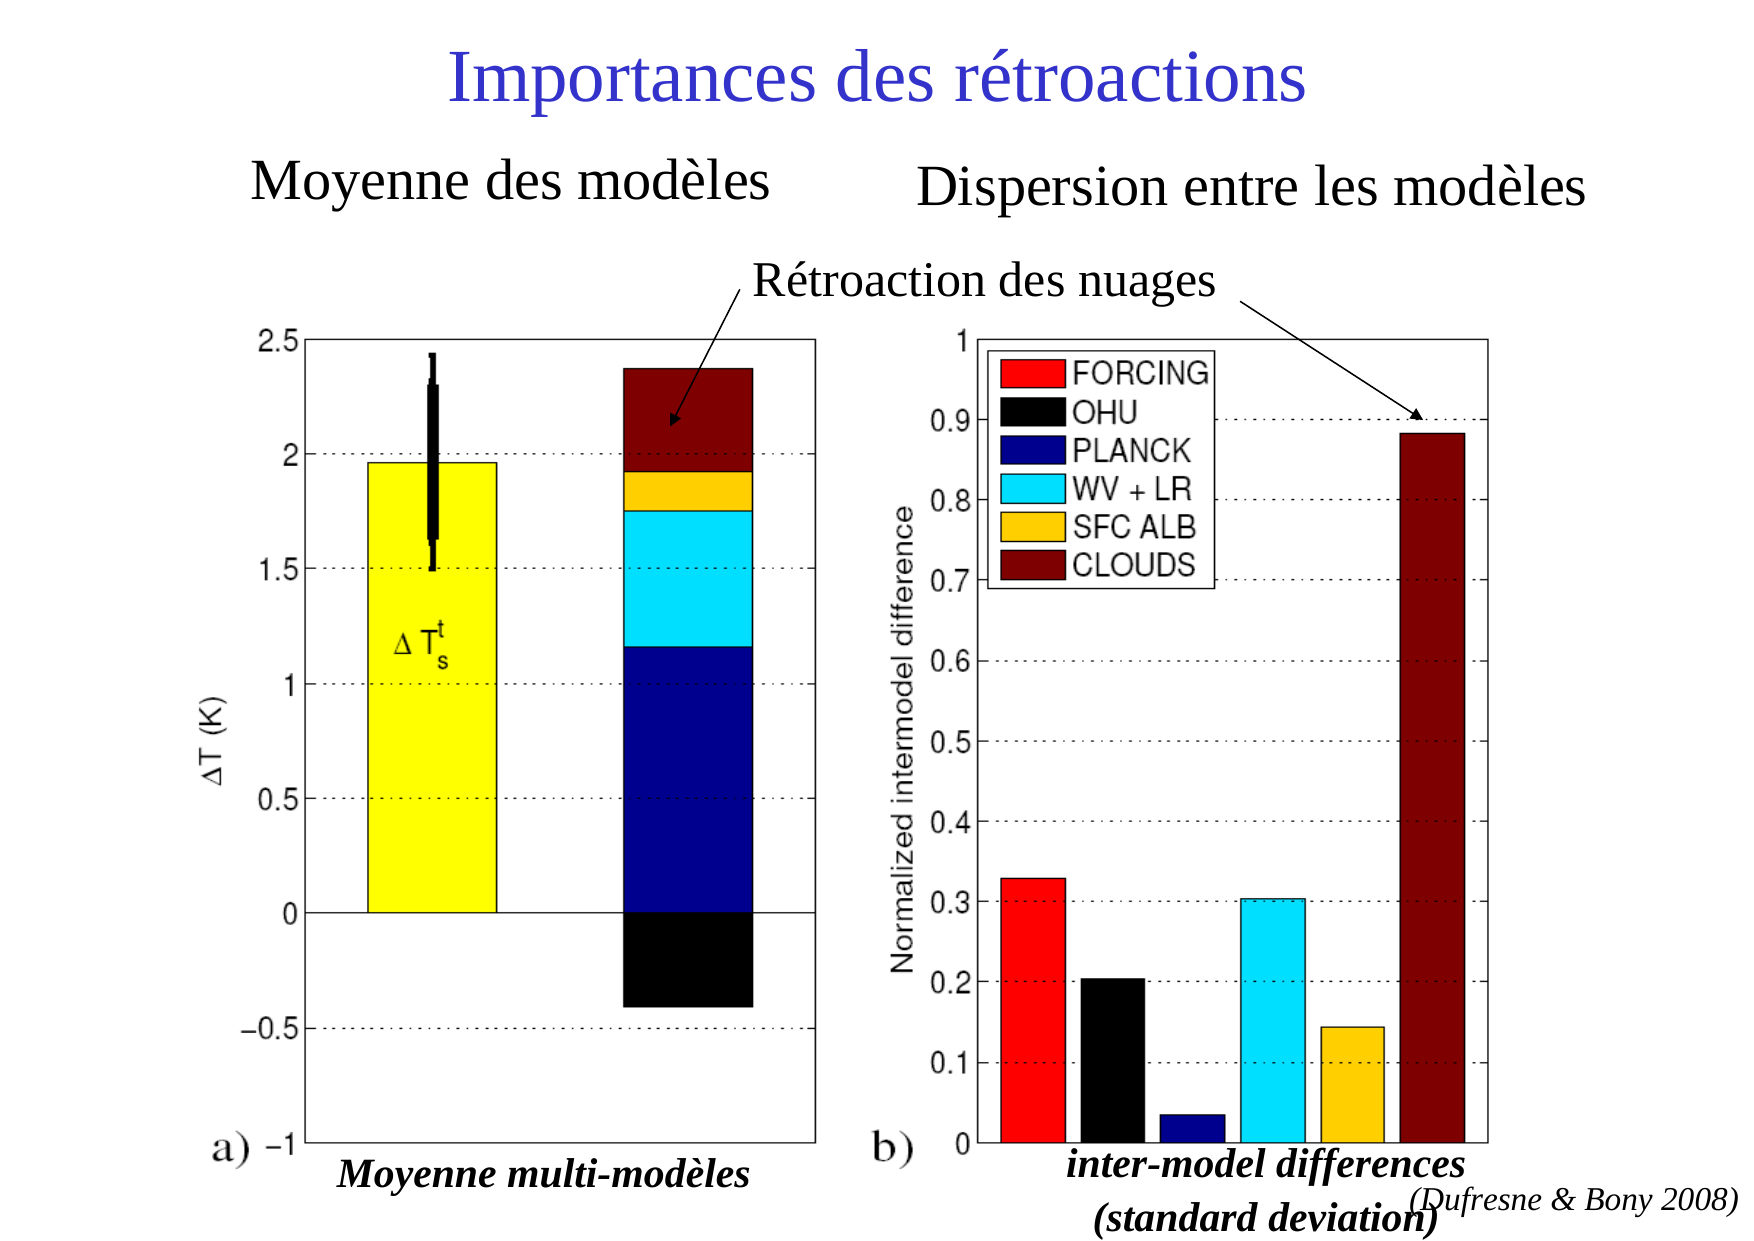

Importances des rétroactions
Moyenne des modèles
Dispersion entre les modèles
Rétroaction des nuages
inter-model differences
(standard deviation)‏
Moyenne multi-modèles
(Dufresne & Bony 2008)‏